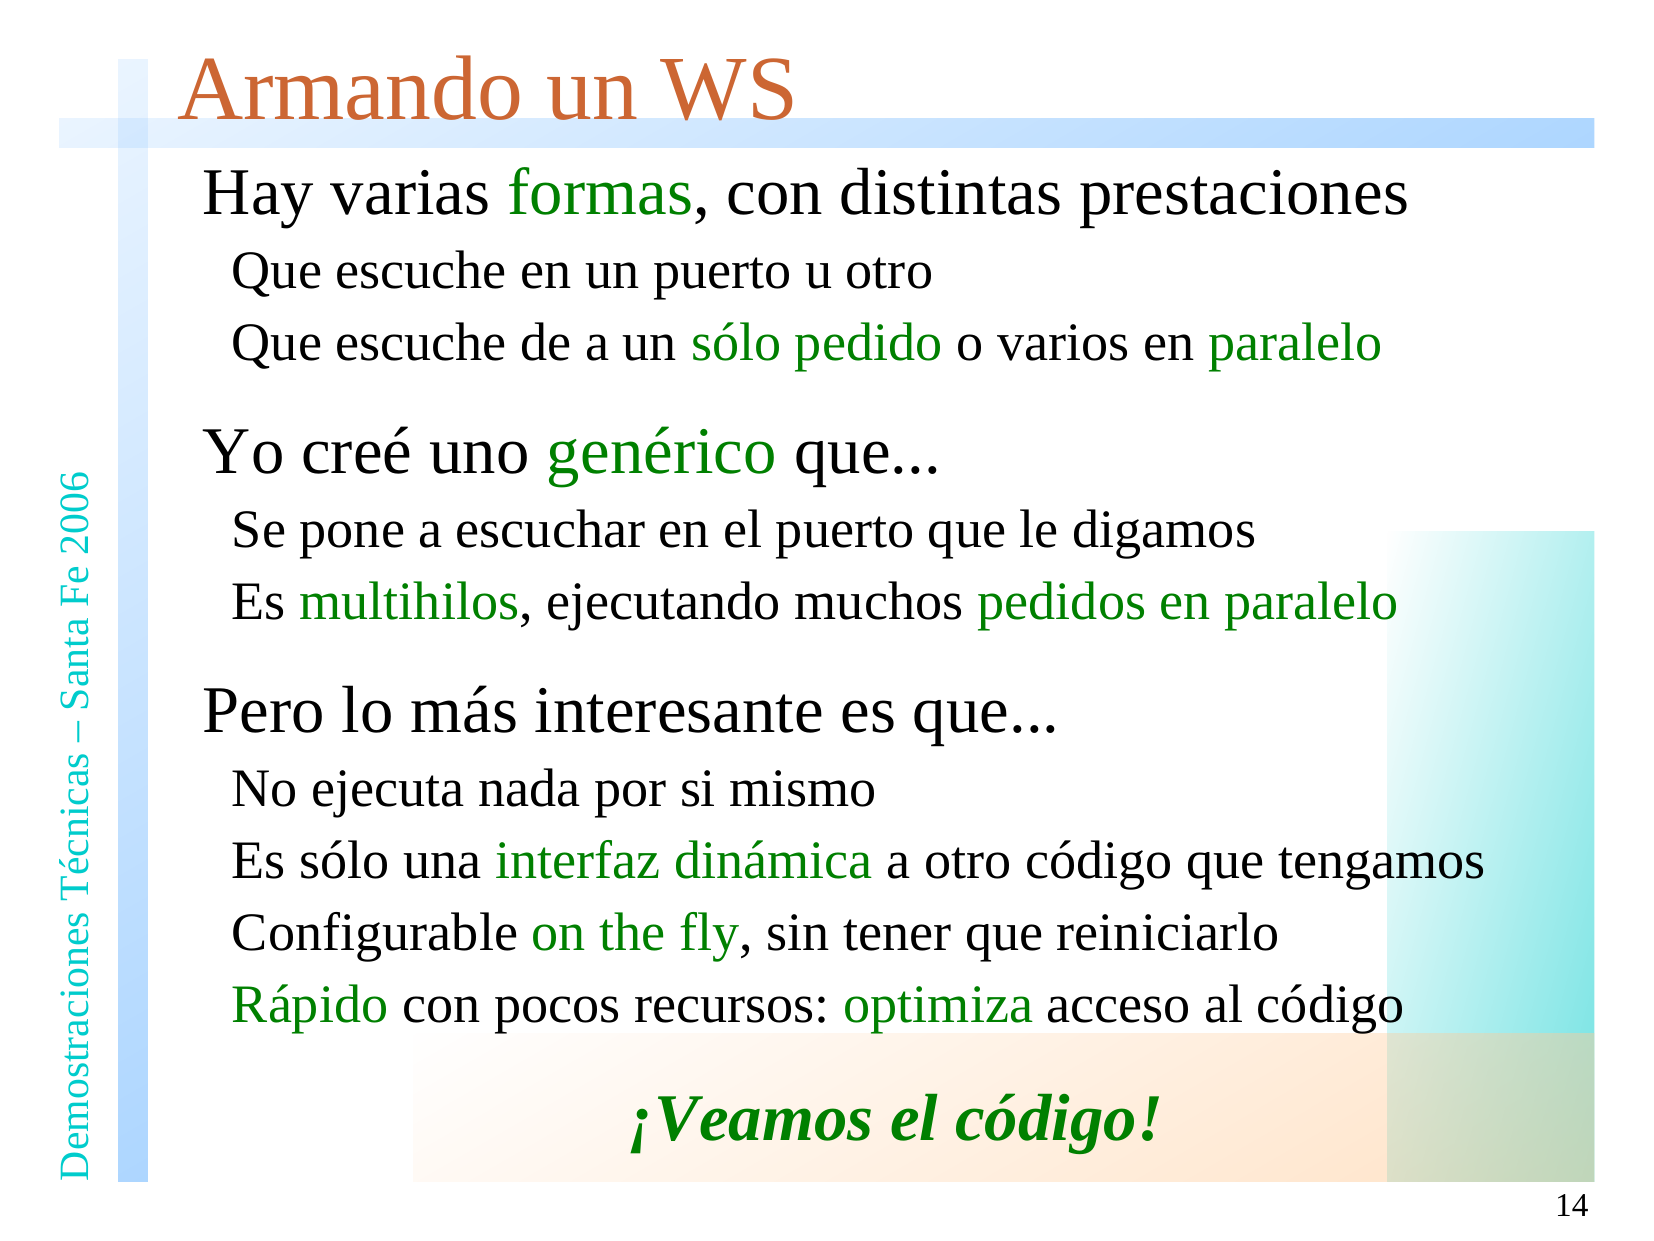

# Armando un WS
 Hay varias formas, con distintas prestaciones
Que escuche en un puerto u otro
Que escuche de a un sólo pedido o varios en paralelo
 Yo creé uno genérico que...
Se pone a escuchar en el puerto que le digamos
Es multihilos, ejecutando muchos pedidos en paralelo
 Pero lo más interesante es que...
No ejecuta nada por si mismo
Es sólo una interfaz dinámica a otro código que tengamos
Configurable on the fly, sin tener que reiniciarlo
Rápido con pocos recursos: optimiza acceso al código
¡Veamos el código!